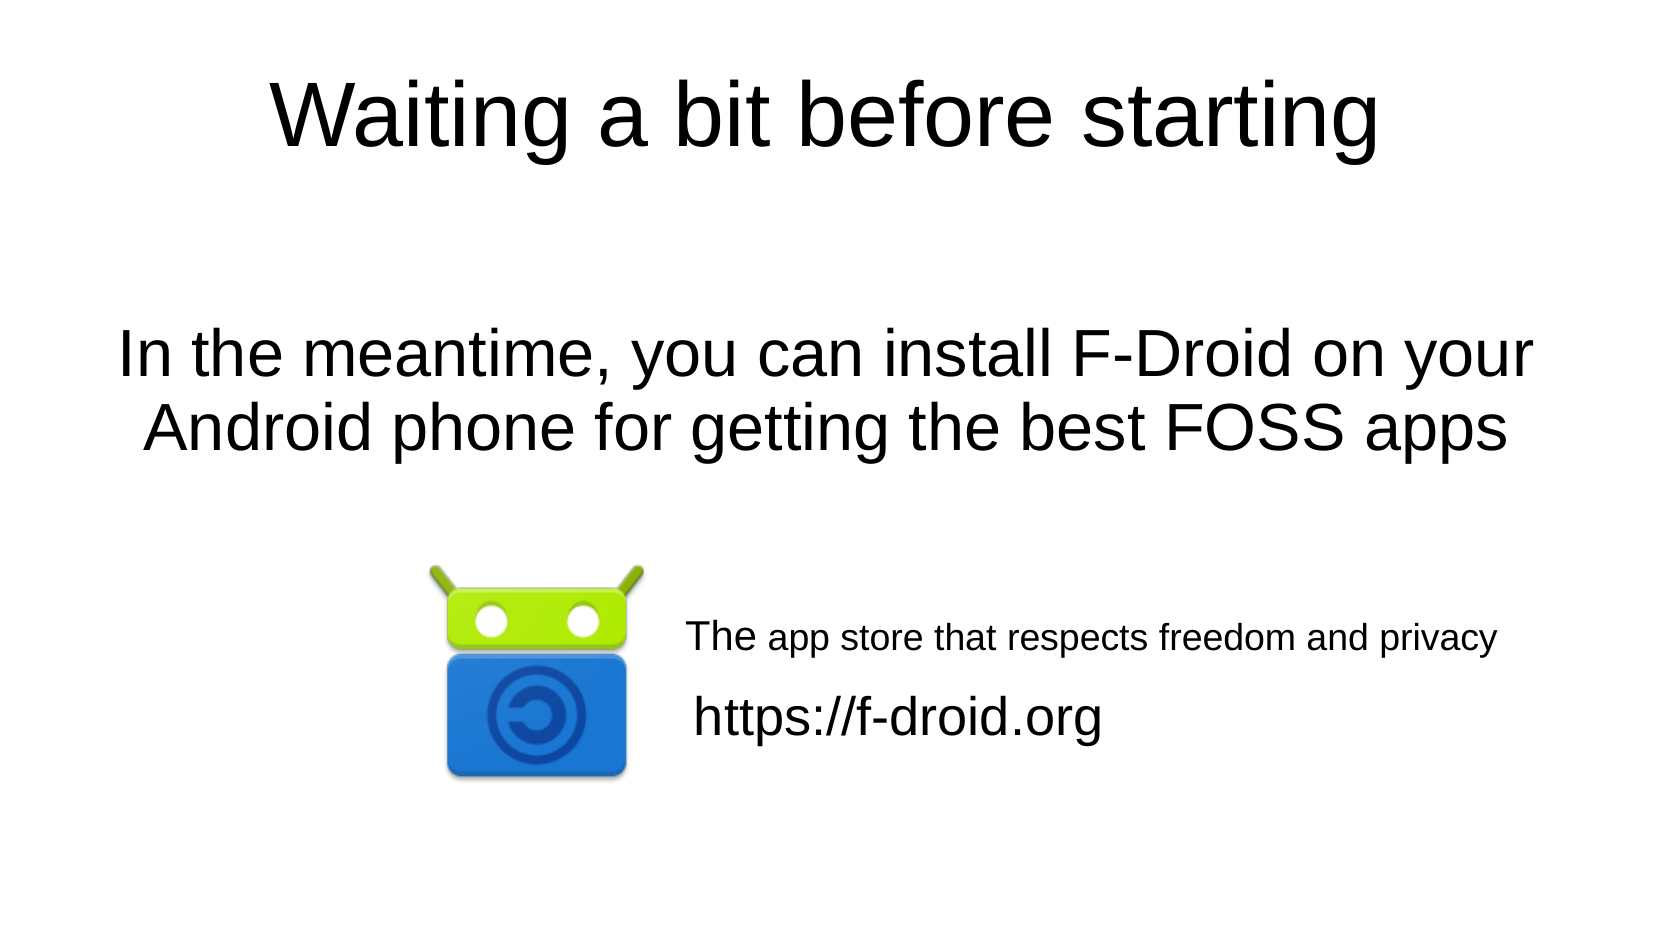

# Waiting a bit before starting
In the meantime, you can install F-Droid on your Android phone for getting the best FOSS apps
 The app store that respects freedom and privacy
https://f-droid.org